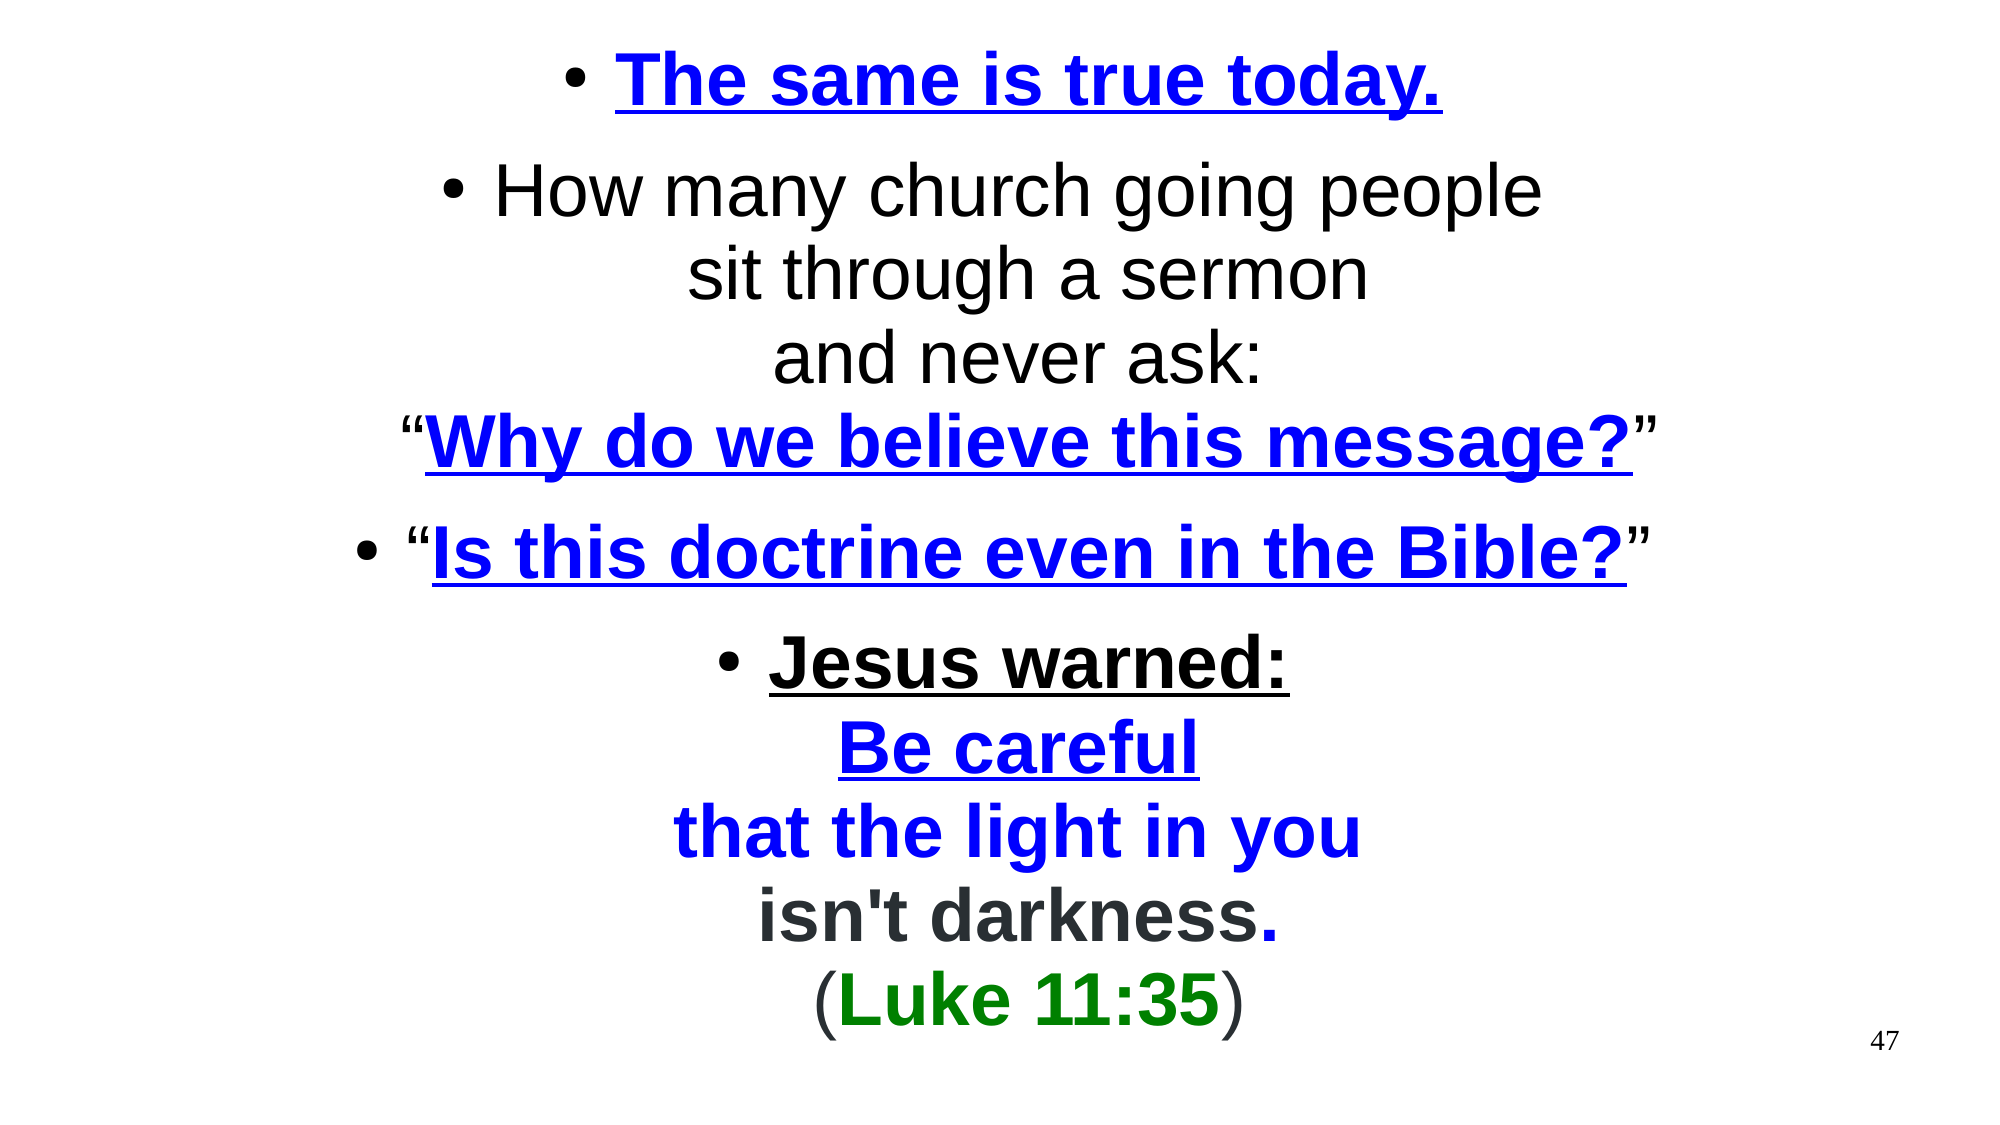

# The same is true today.
How many church going people
sit through a sermon
and never ask:
“Why do we believe this message?”
“Is this doctrine even in the Bible?”
Jesus warned:
Be careful
that the light in you
isn't darkness. 
(Luke 11:35)
47